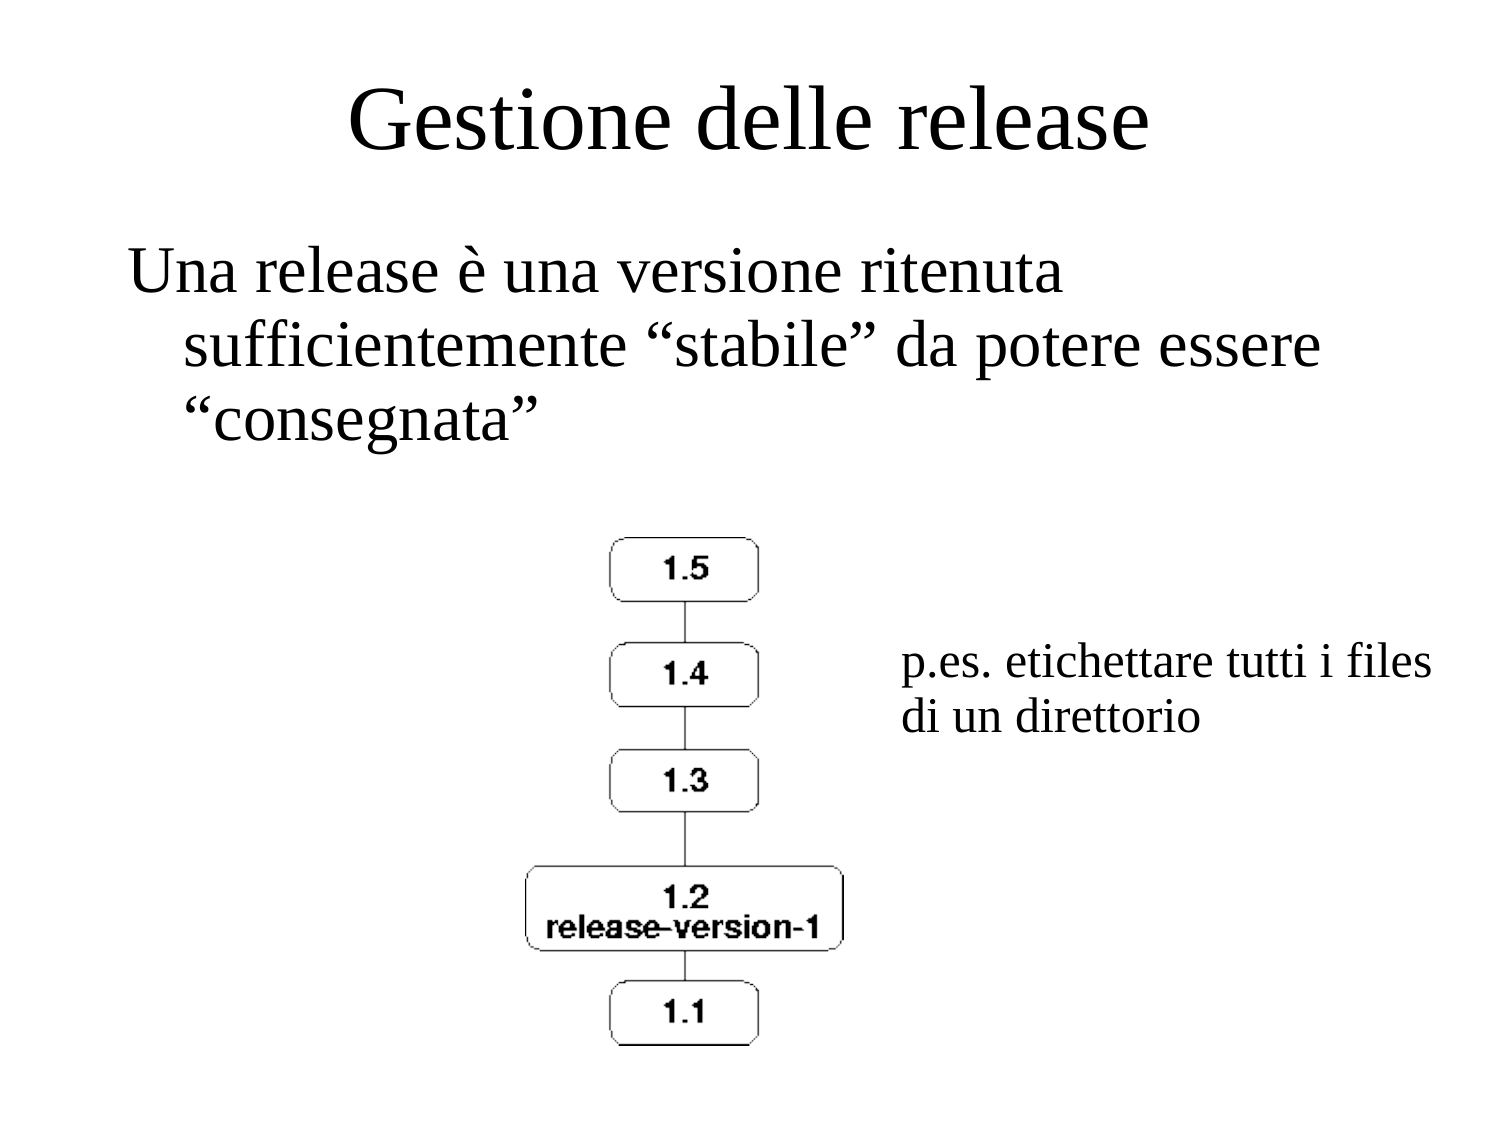

# Gestione delle release
Una release è una versione ritenuta sufficientemente “stabile” da potere essere “consegnata”
p.es. etichettare tutti i files
di un direttorio